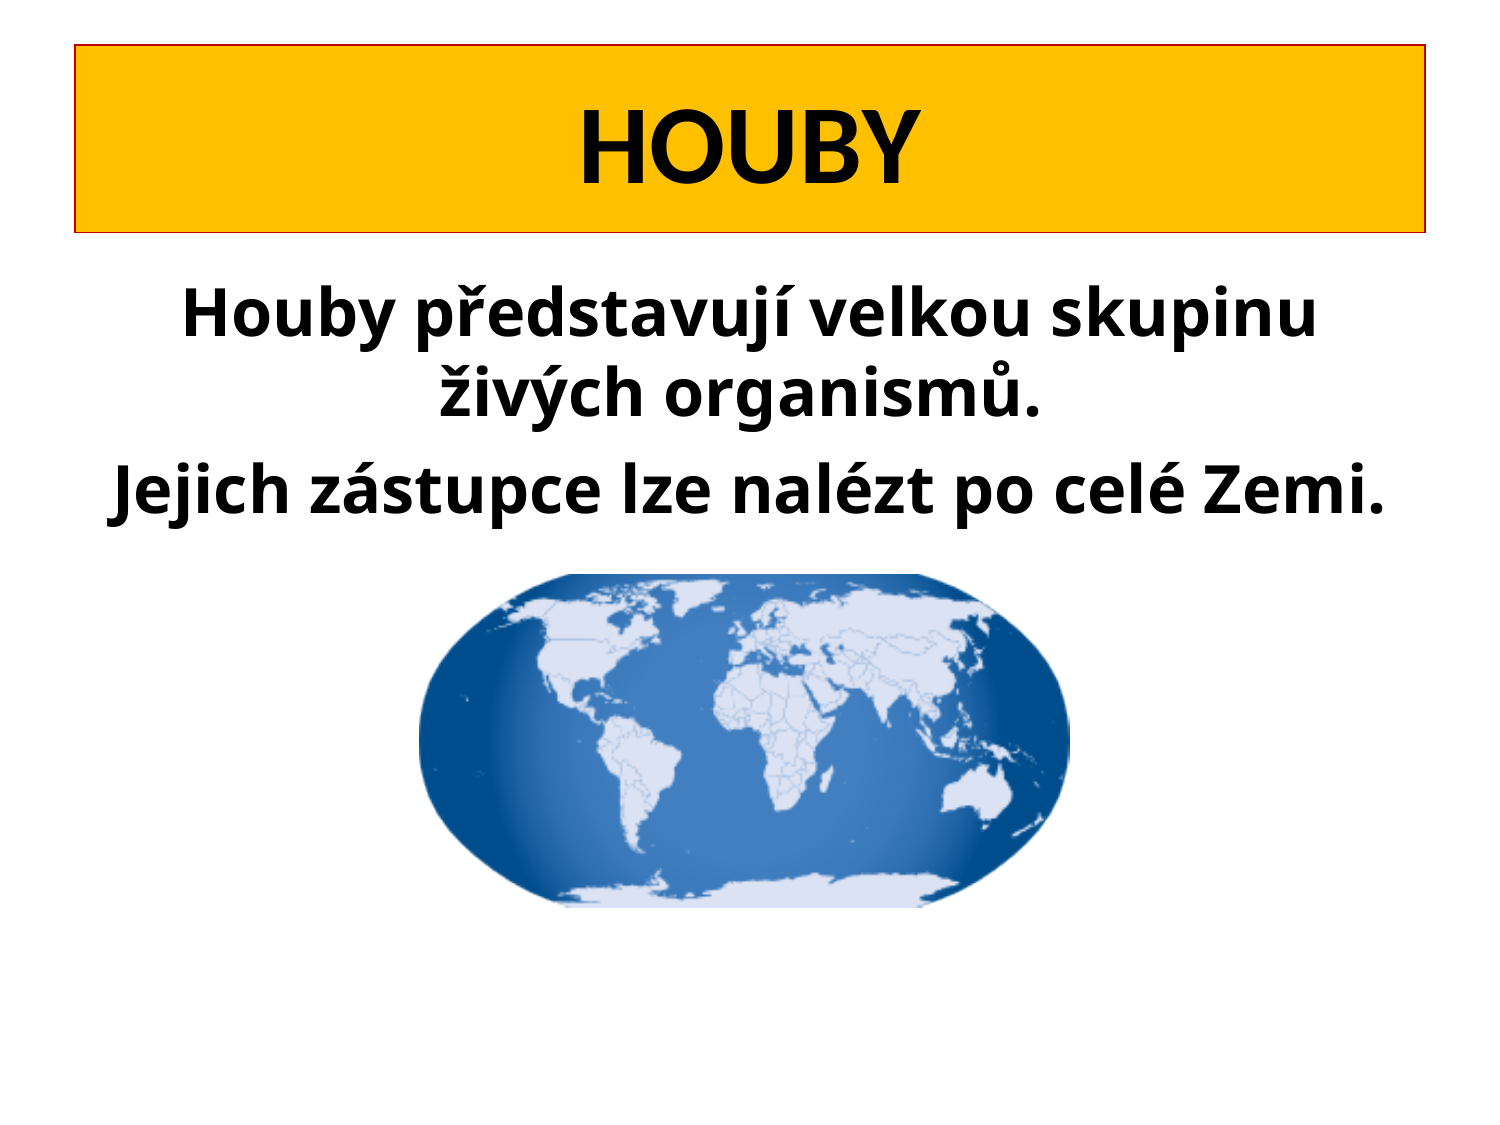

# HOUBY
Houby představují velkou skupinu živých organismů.
Jejich zástupce lze nalézt po celé Zemi.